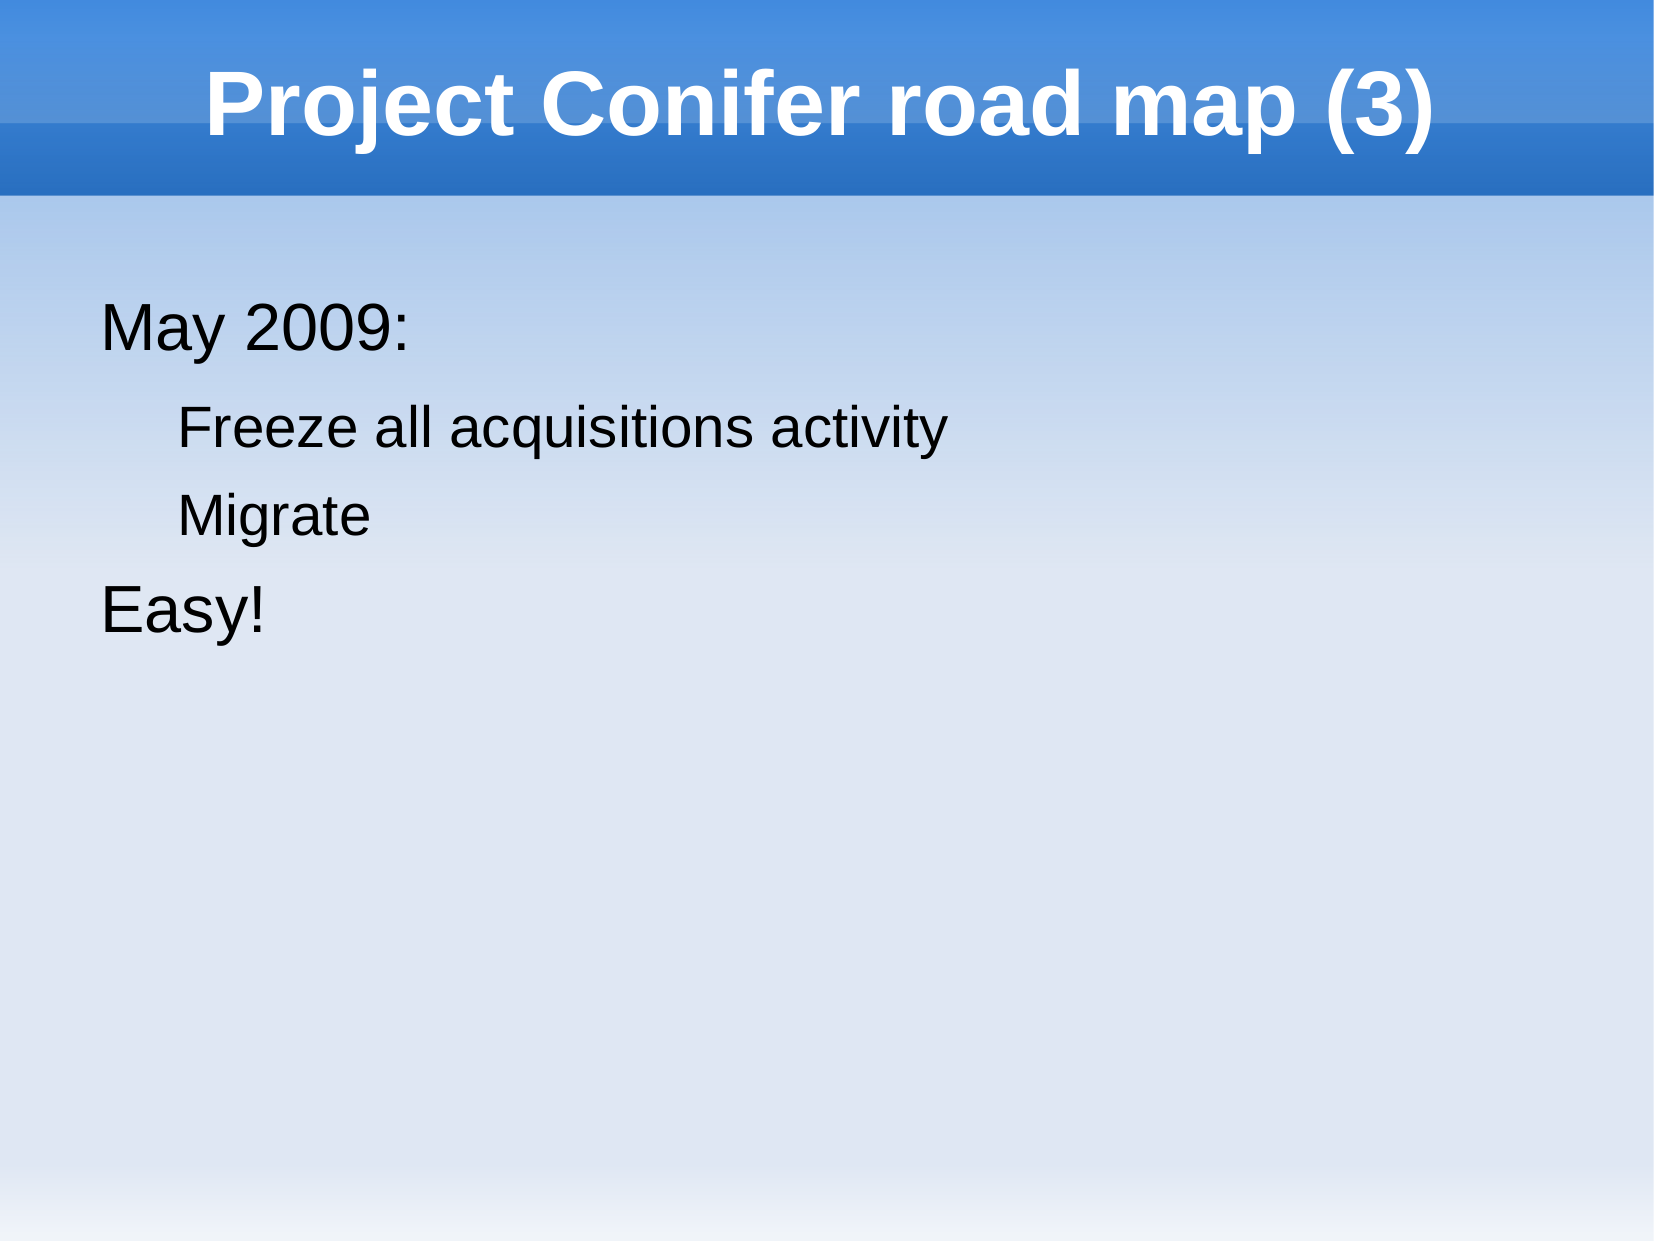

# Project Conifer road map (3)
May 2009:
Freeze all acquisitions activity
Migrate
Easy!